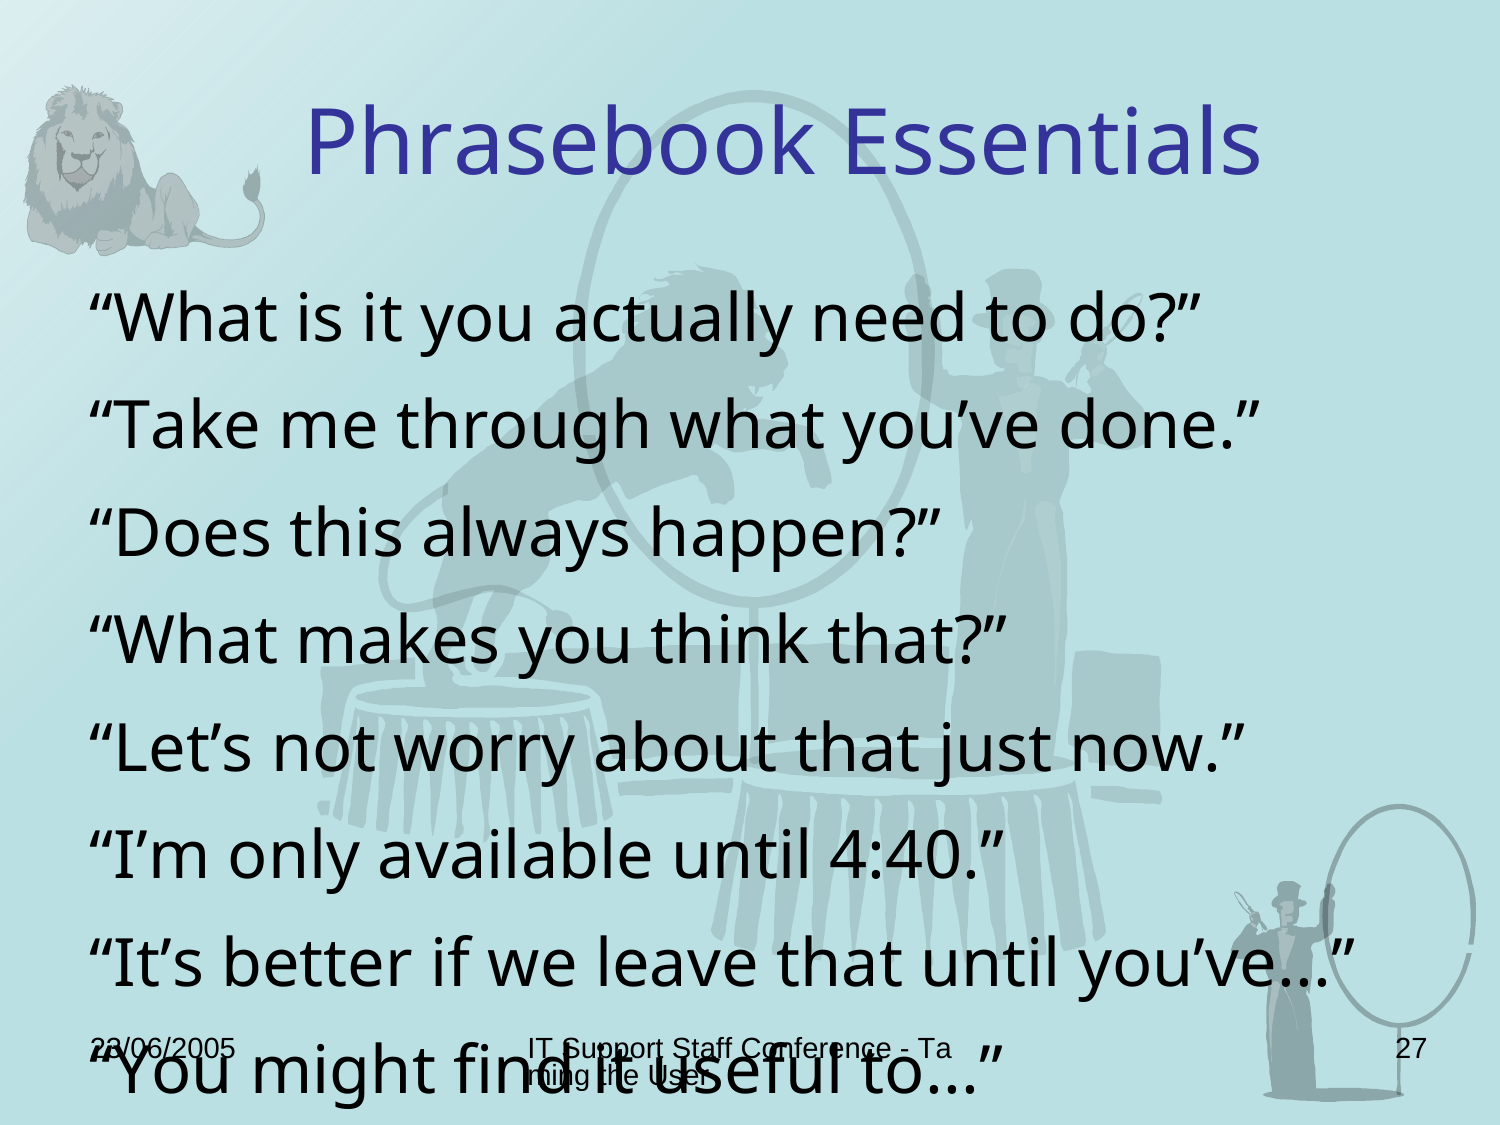

# Phrasebook Essentials
“What is it you actually need to do?”
“Take me through what you’ve done.”
“Does this always happen?”
“What makes you think that?”
“Let’s not worry about that just now.”
“I’m only available until 4:40.”
“It’s better if we leave that until you’ve...”
“You might find it useful to...”
23/06/2005
IT Support Staff Conference - Taming the User
27